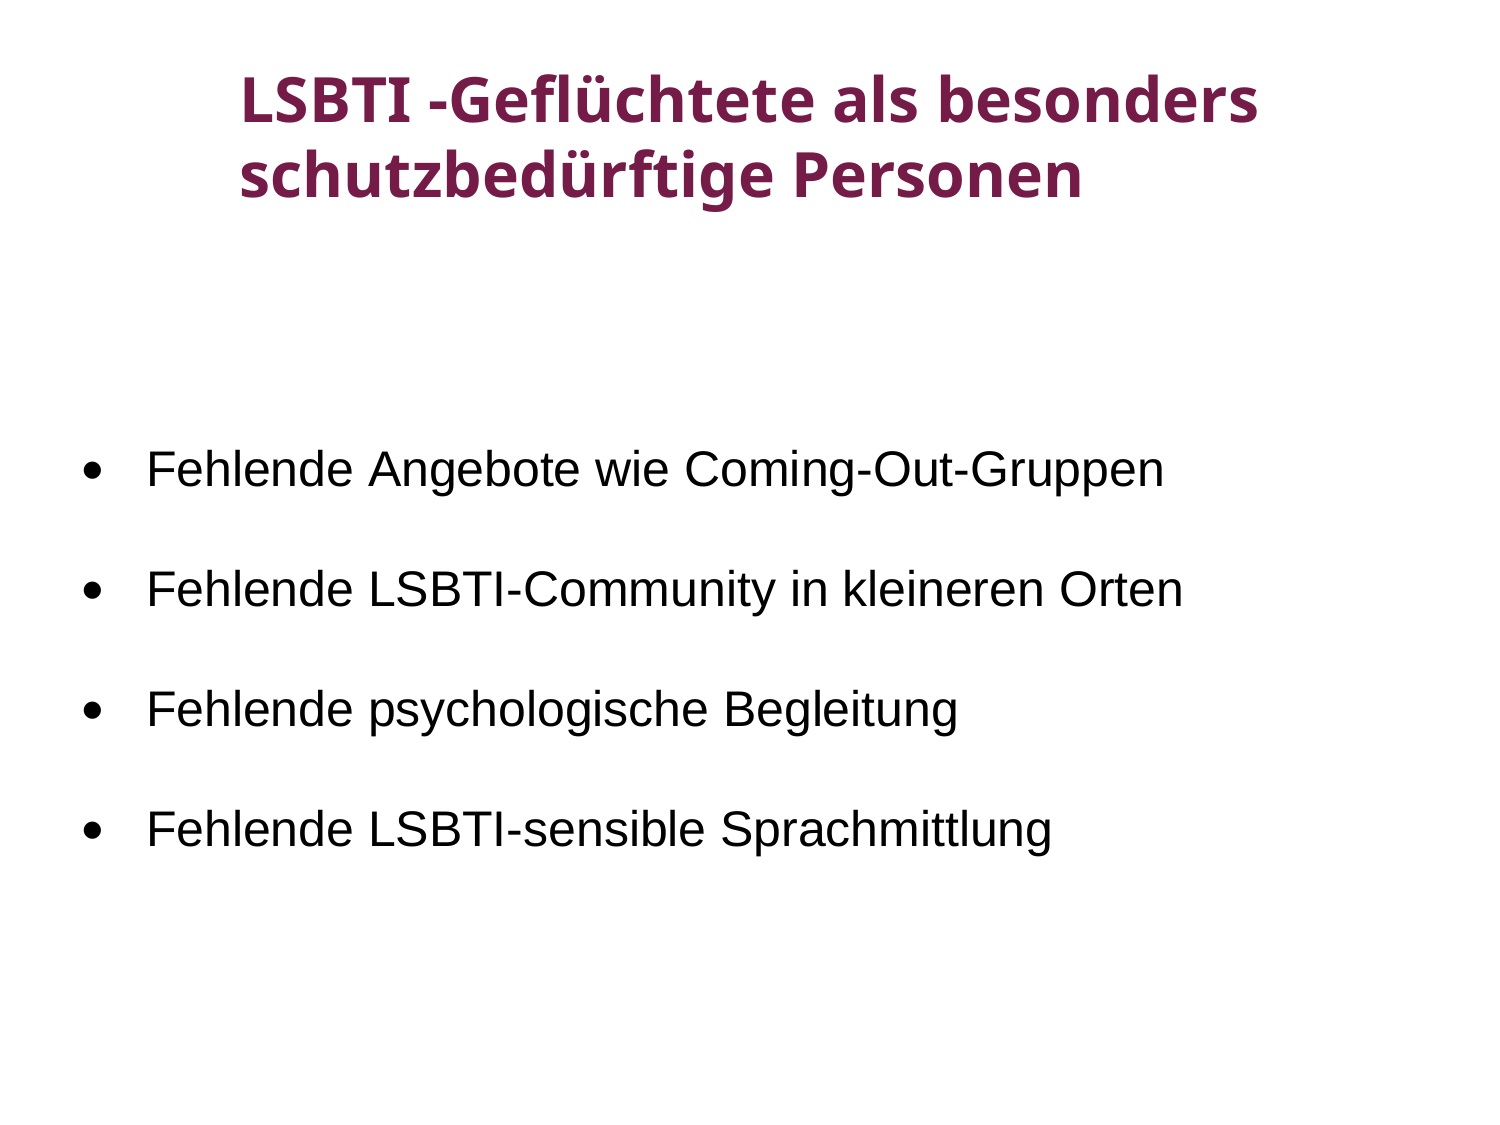

LSBTI -Geflüchtete als besonders schutzbedürftige Personen
Fehlende Angebote wie Coming-Out-Gruppen
Fehlende LSBTI-Community in kleineren Orten
Fehlende psychologische Begleitung
Fehlende LSBTI-sensible Sprachmittlung